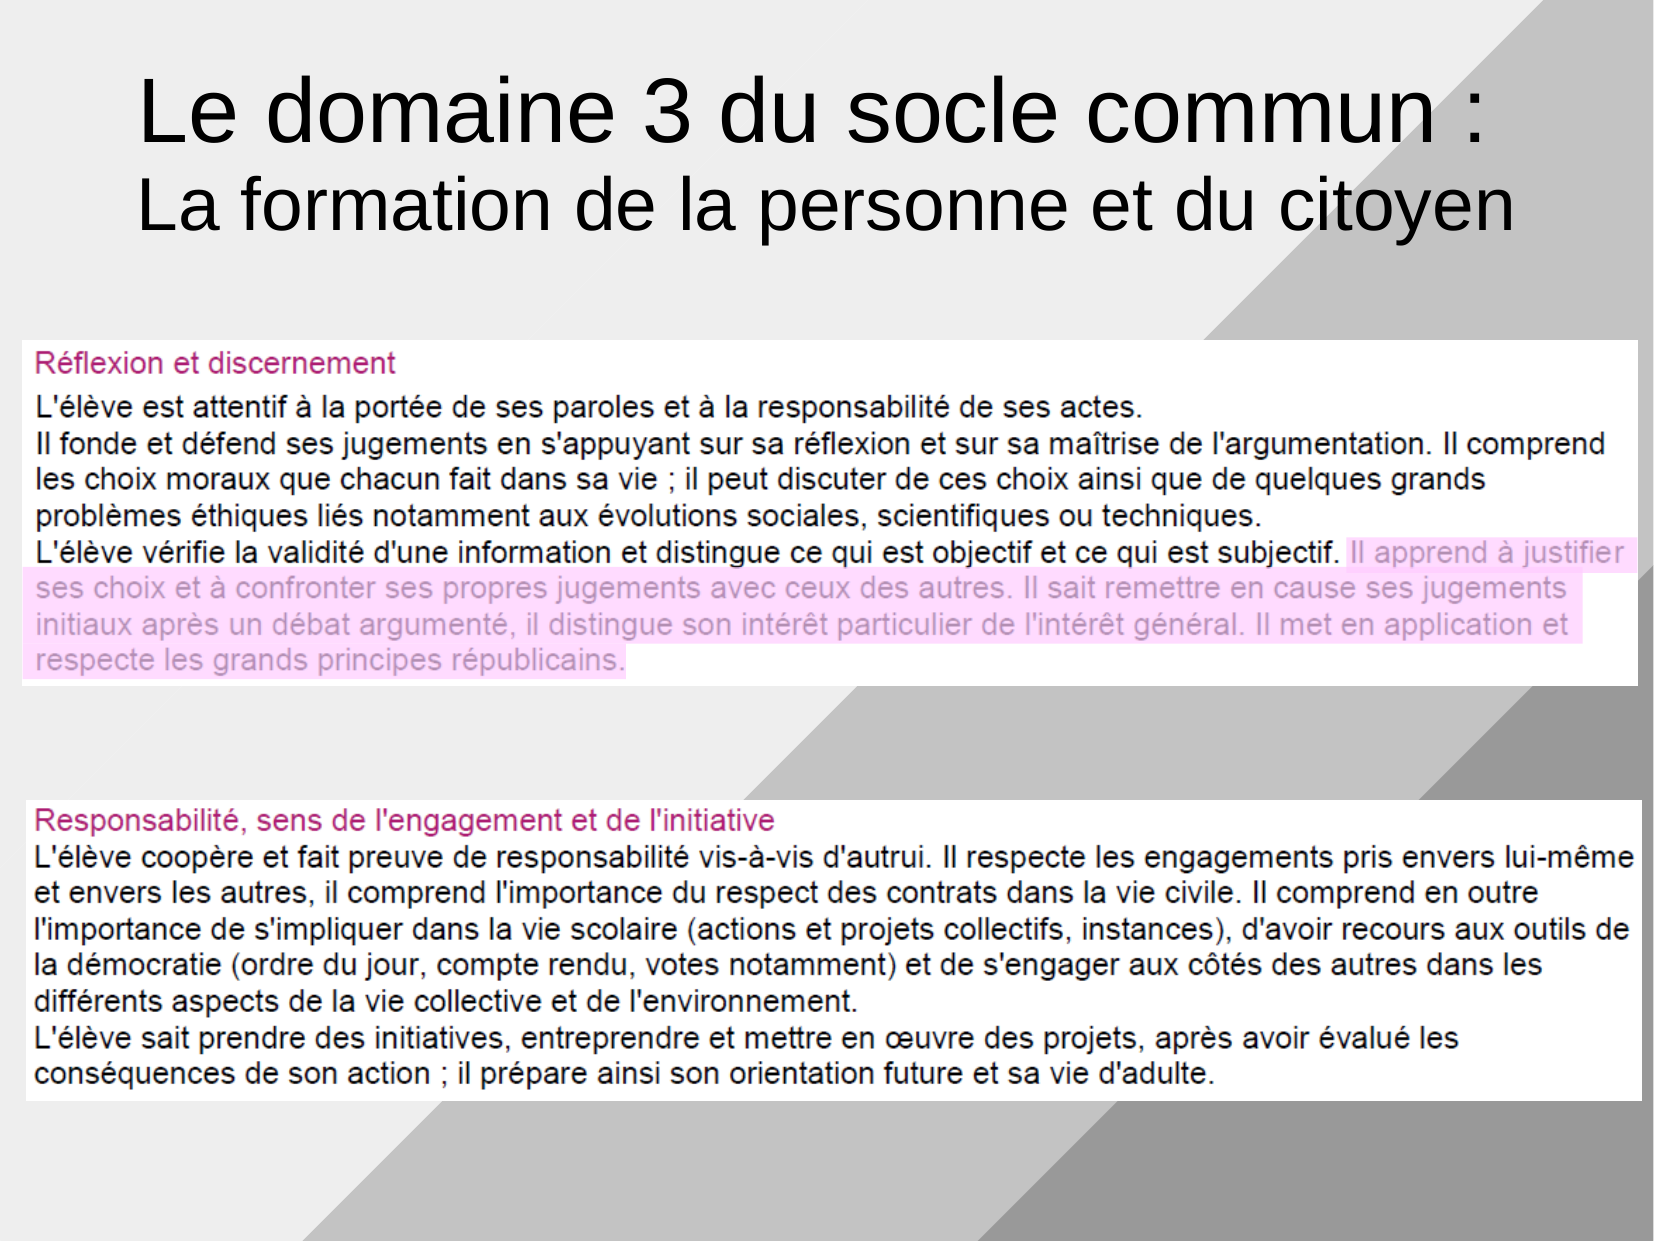

# Le domaine 3 du socle commun : La formation de la personne et du citoyen